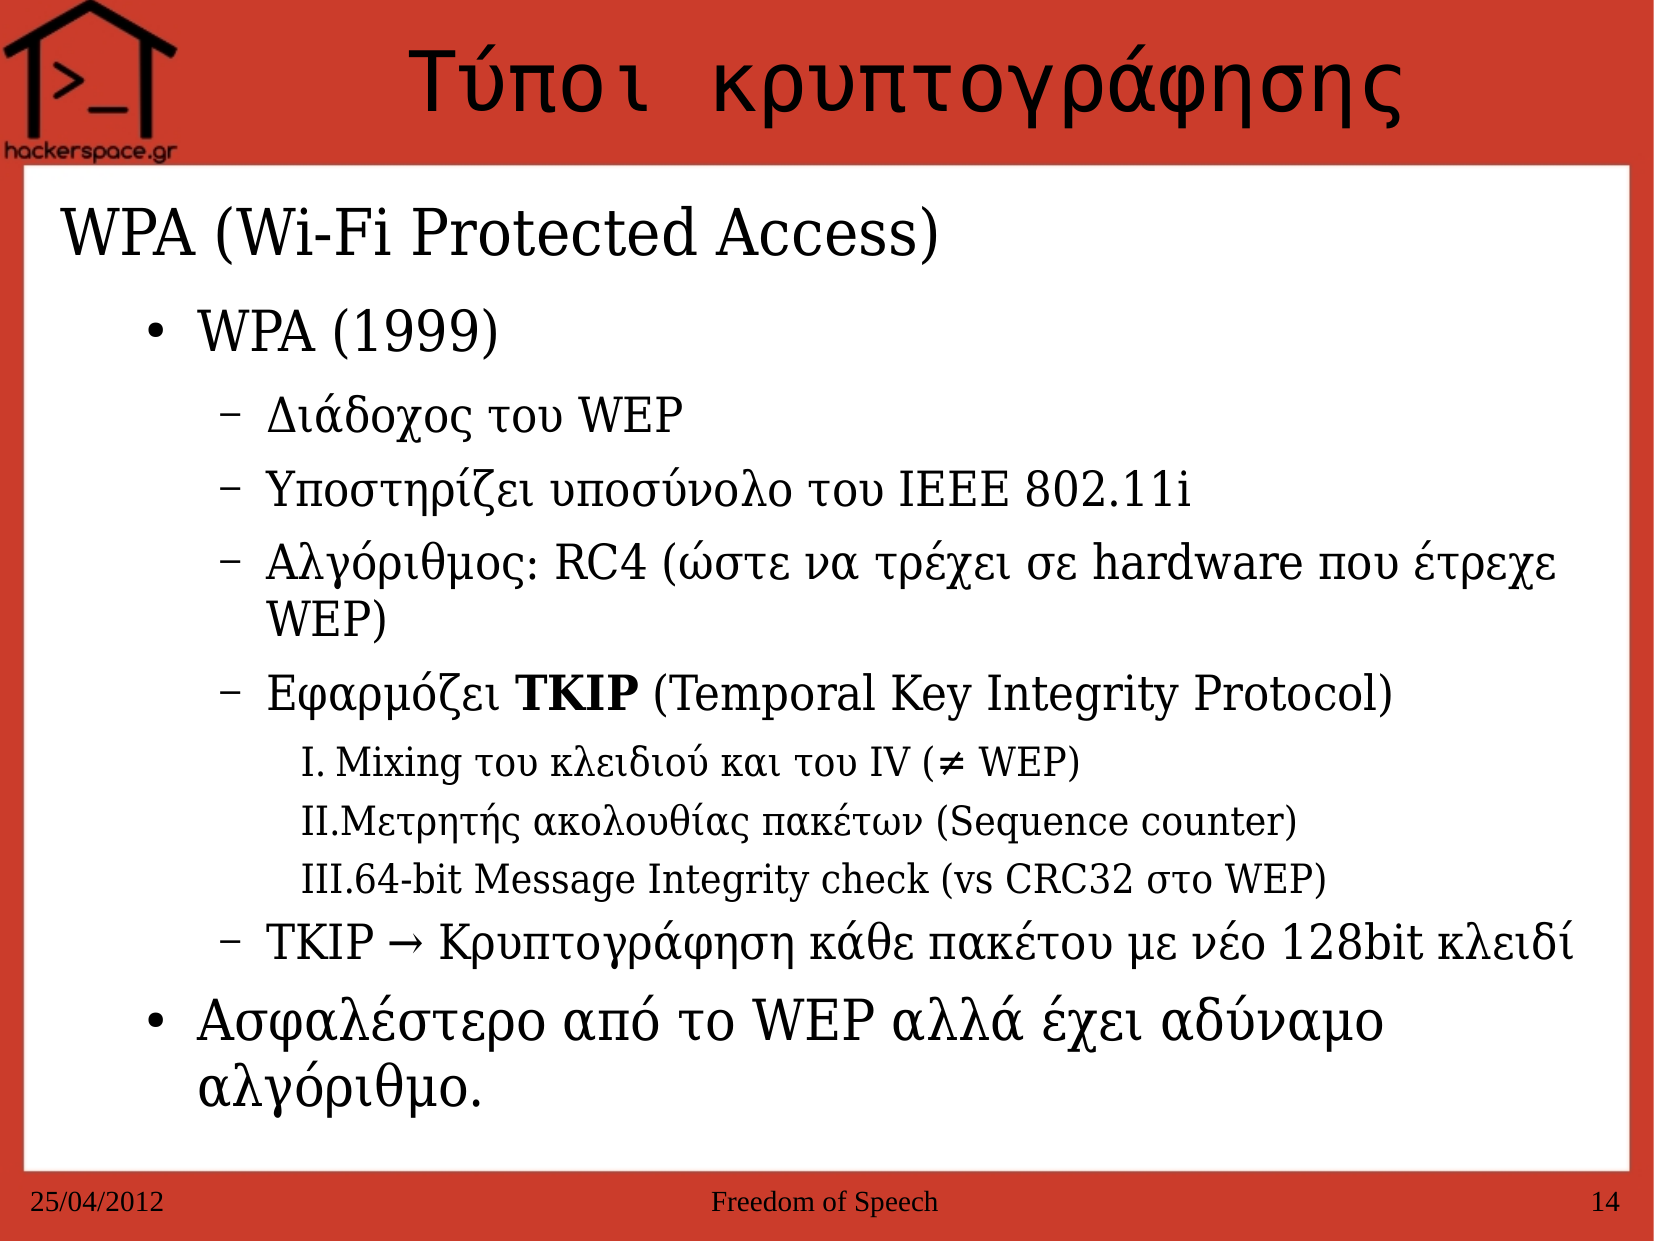

# Τύποι κρυπτογράφησης
WPA (Wi-Fi Protected Access)
WPA (1999)
Διάδοχος του WEP
Υποστηρίζει υποσύνολο του IEEE 802.11i
Αλγόριθμος: RC4 (ώστε να τρέχει σε hardware που έτρεχε WEP)
Εφαρμόζει TKIP (Temporal Key Integrity Protocol)
Mixing του κλειδιού και του IV (≠ WEP)
Μετρητής ακολουθίας πακέτων (Sequence counter)
64-bit Message Integrity check (vs CRC32 στο WEP)
TKIP → Κρυπτογράφηση κάθε πακέτου με νέο 128bit κλειδί
Ασφαλέστερο από το WEP αλλά έχει αδύναμο αλγόριθμο.
25/04/2012
Freedom of Speech
14